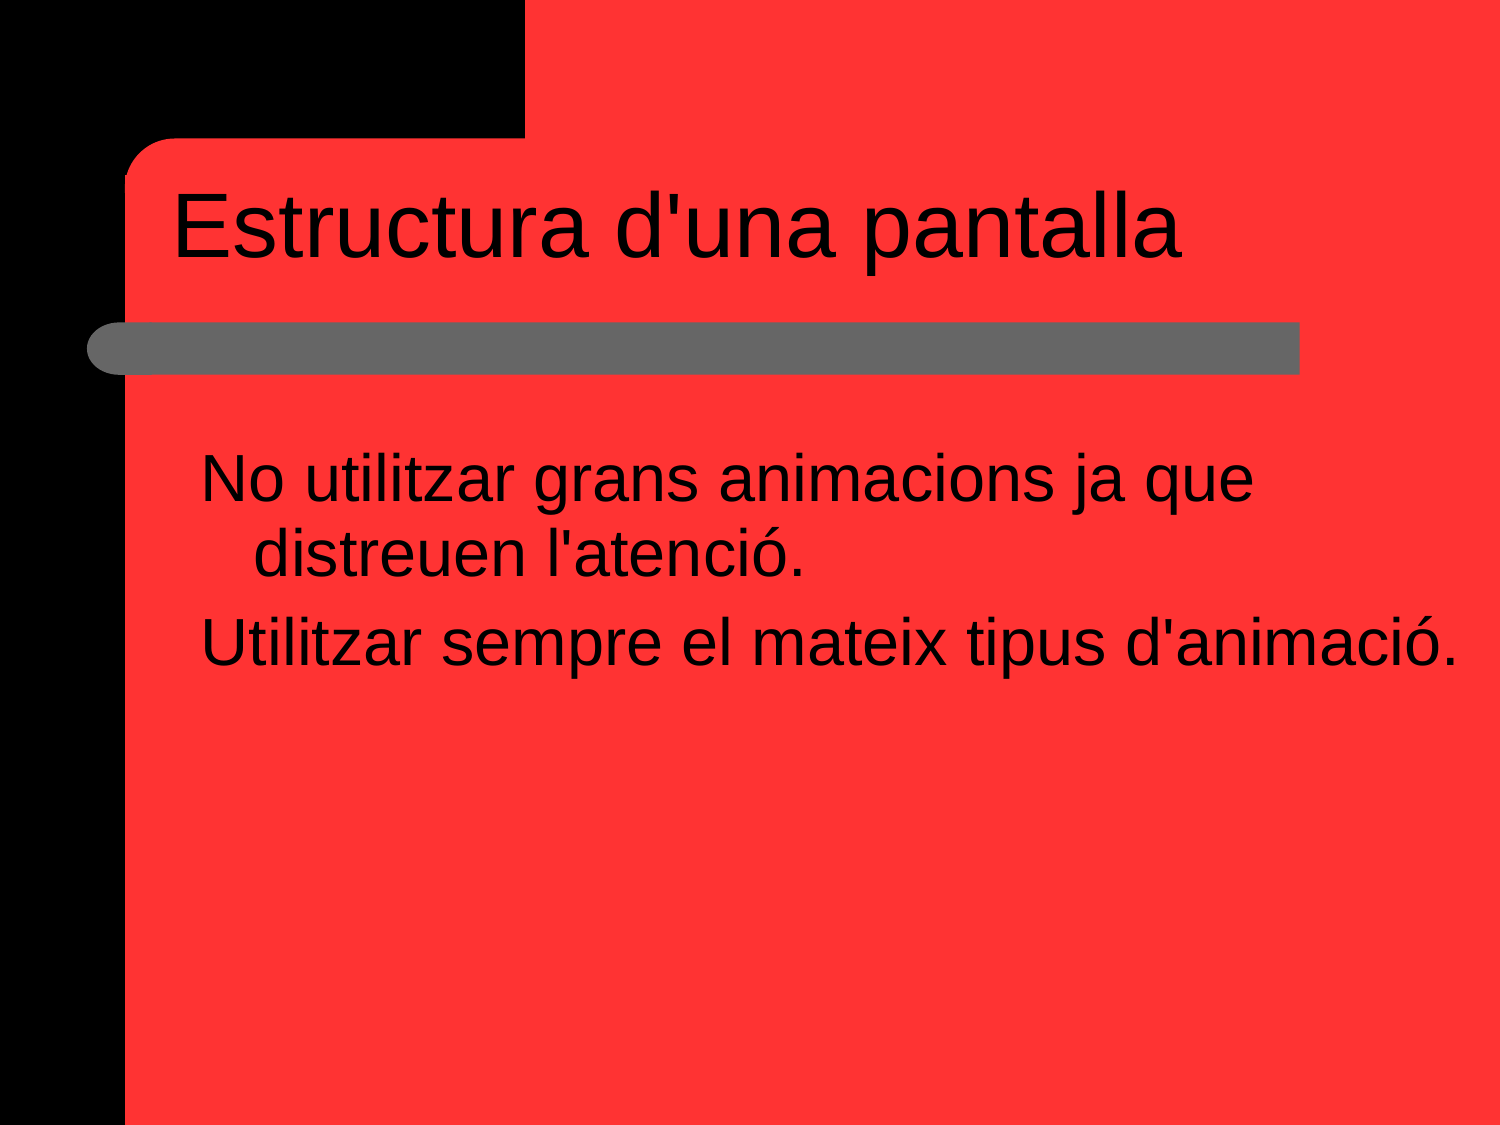

# Estructura d'una pantalla
No utilitzar grans animacions ja que distreuen l'atenció.
Utilitzar sempre el mateix tipus d'animació.